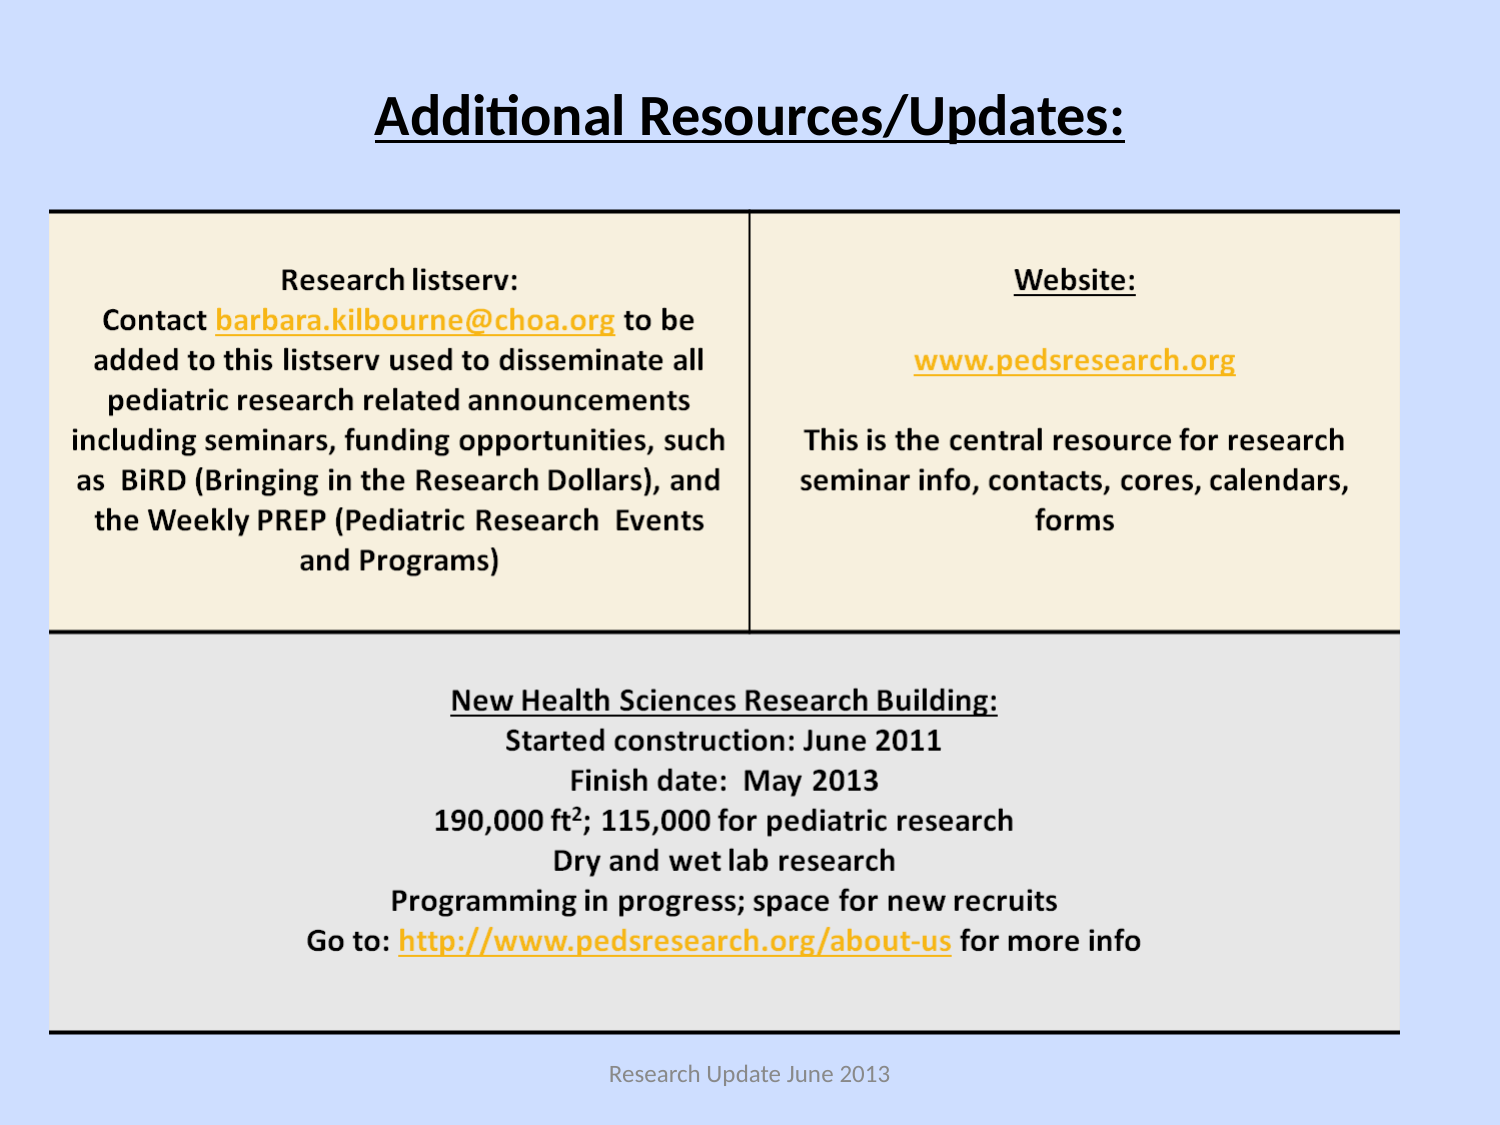

# Additional Resources/Updates:
Research Update June 2013